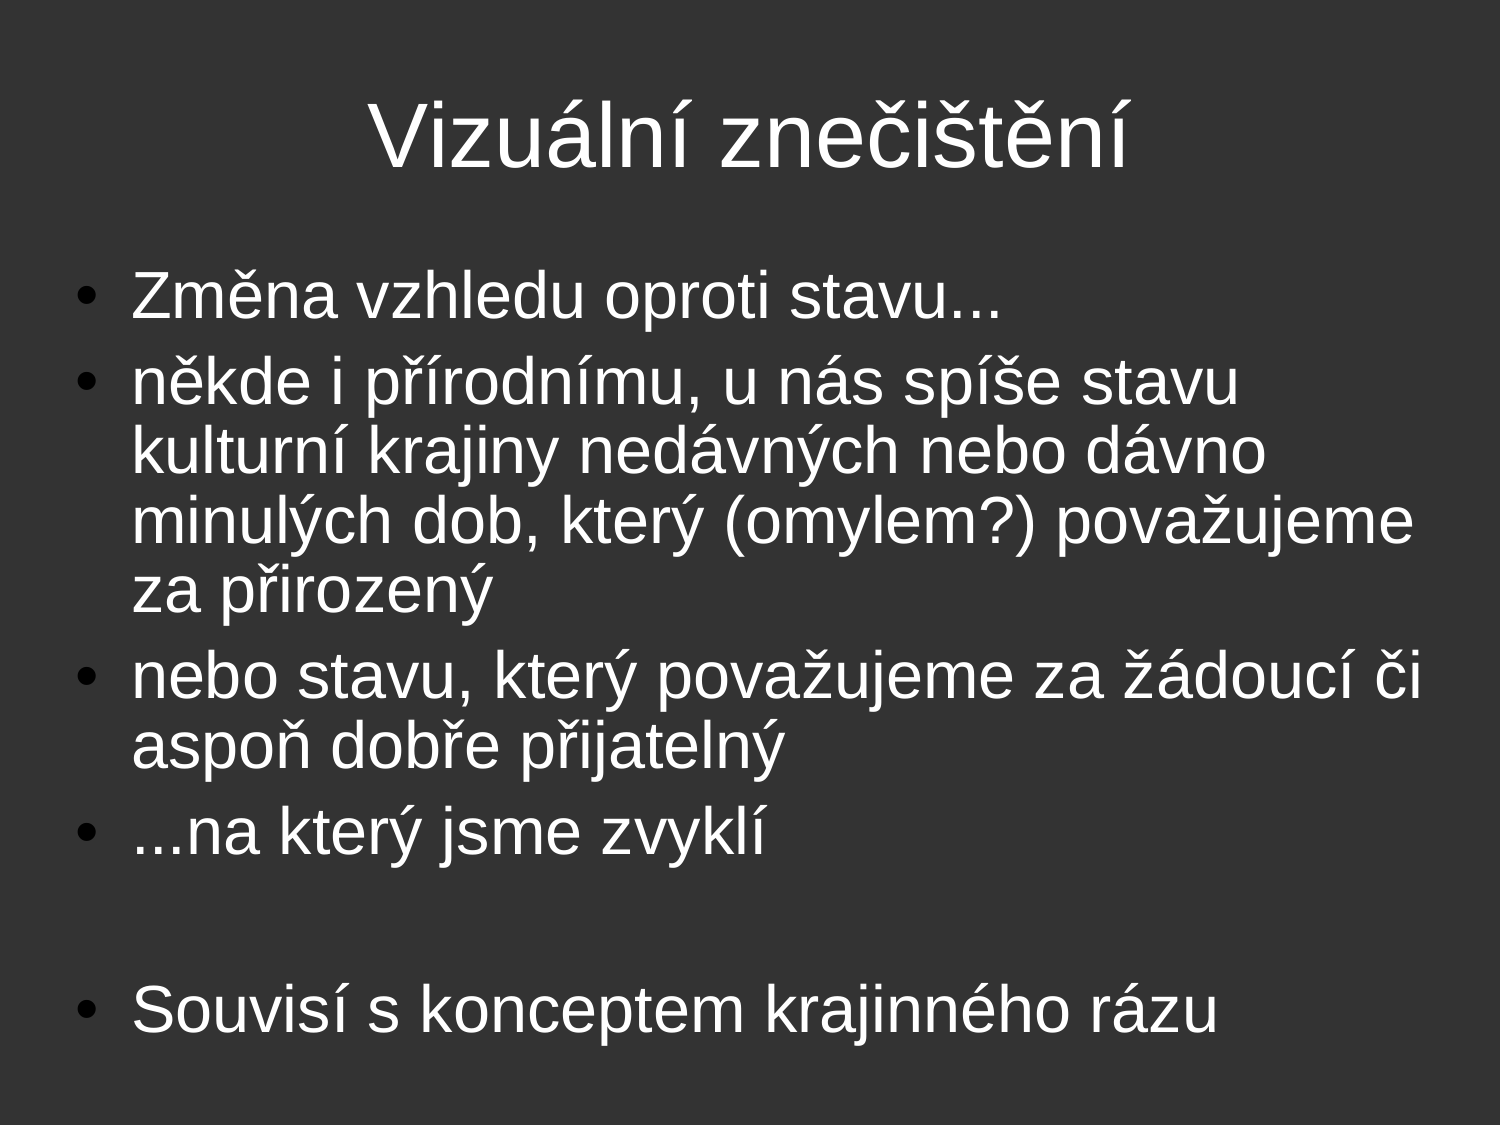

# Vizuální znečištění
Změna vzhledu oproti stavu...
někde i přírodnímu, u nás spíše stavu kulturní krajiny nedávných nebo dávno minulých dob, který (omylem?) považujeme za přirozený
nebo stavu, který považujeme za žádoucí či aspoň dobře přijatelný
...na který jsme zvyklí
Souvisí s konceptem krajinného rázu